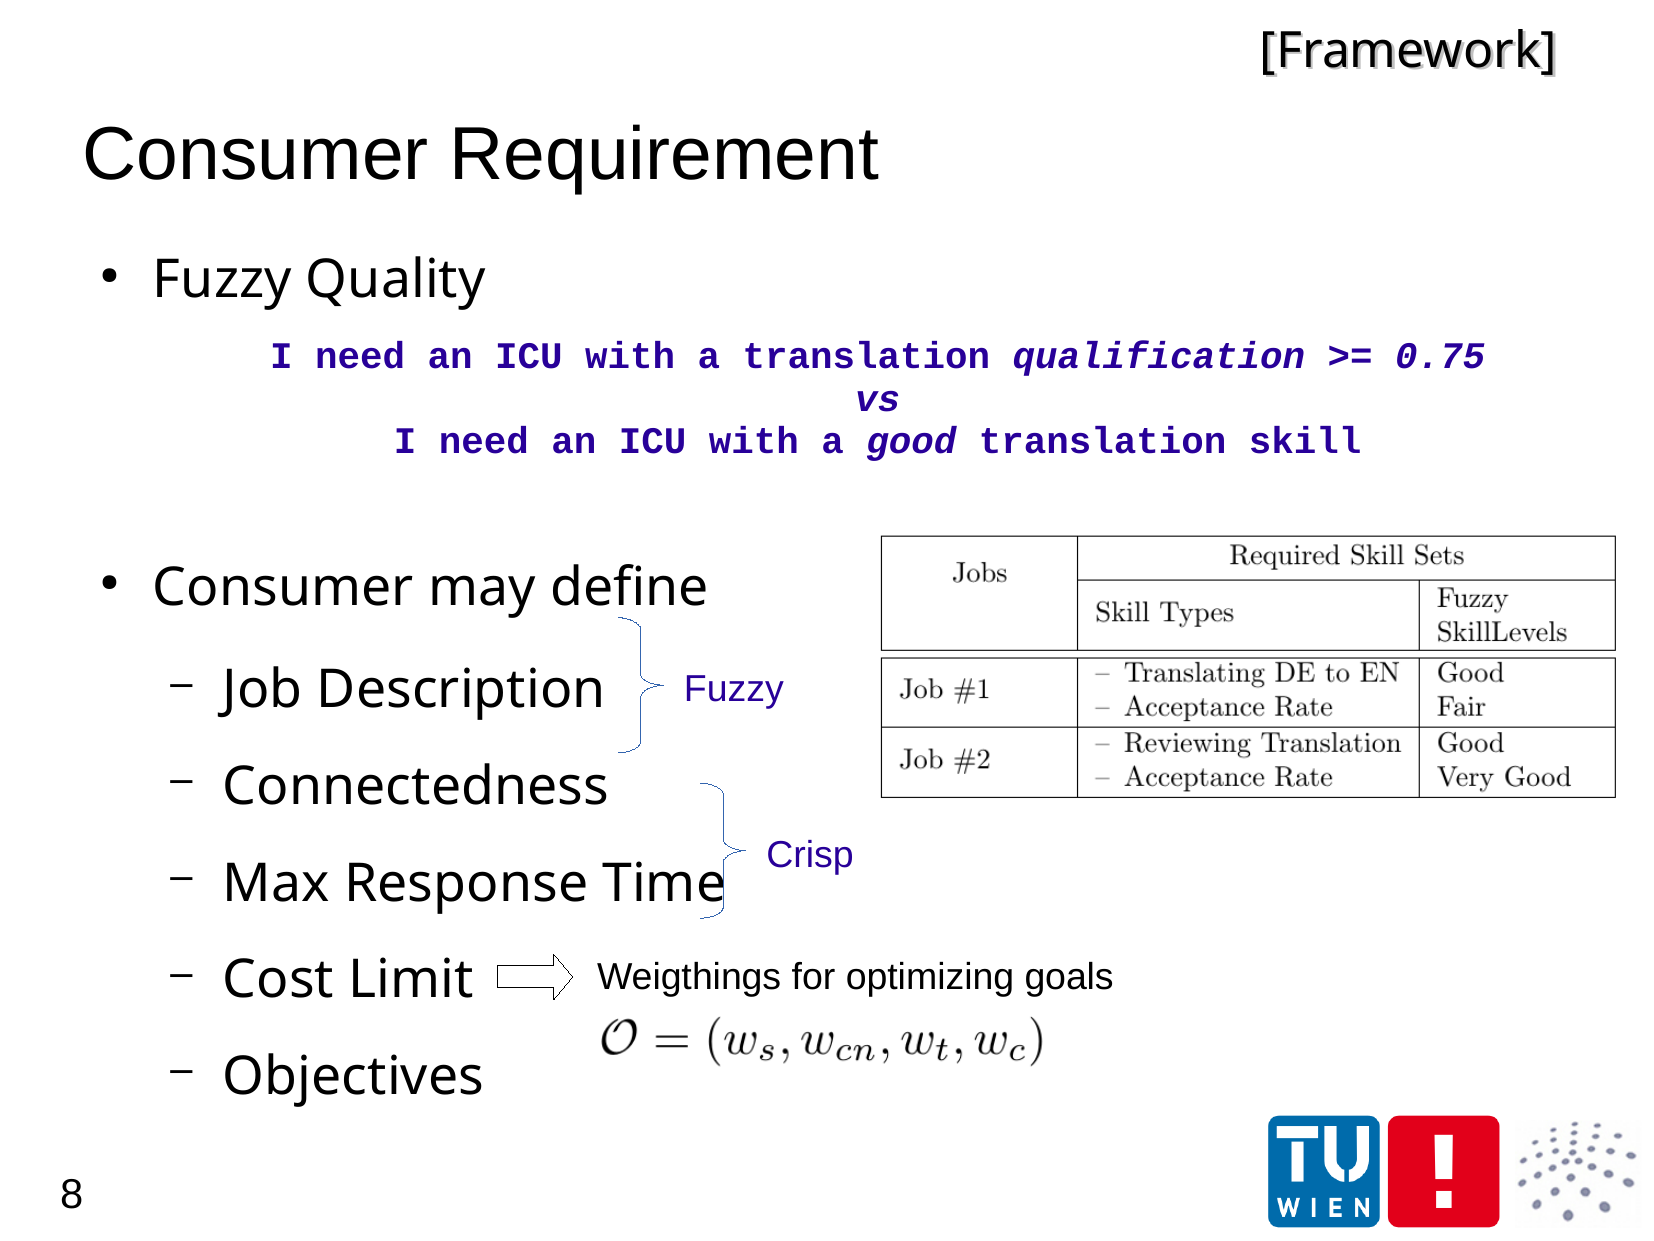

[Framework]
# Consumer Requirement
Fuzzy Quality
Consumer may define
Job Description
Connectedness
Max Response Time
Cost Limit
Objectives
I need an ICU with a translation qualification >= 0.75
vs
I need an ICU with a good translation skill
Fuzzy
Crisp
Weigthings for optimizing goals
8